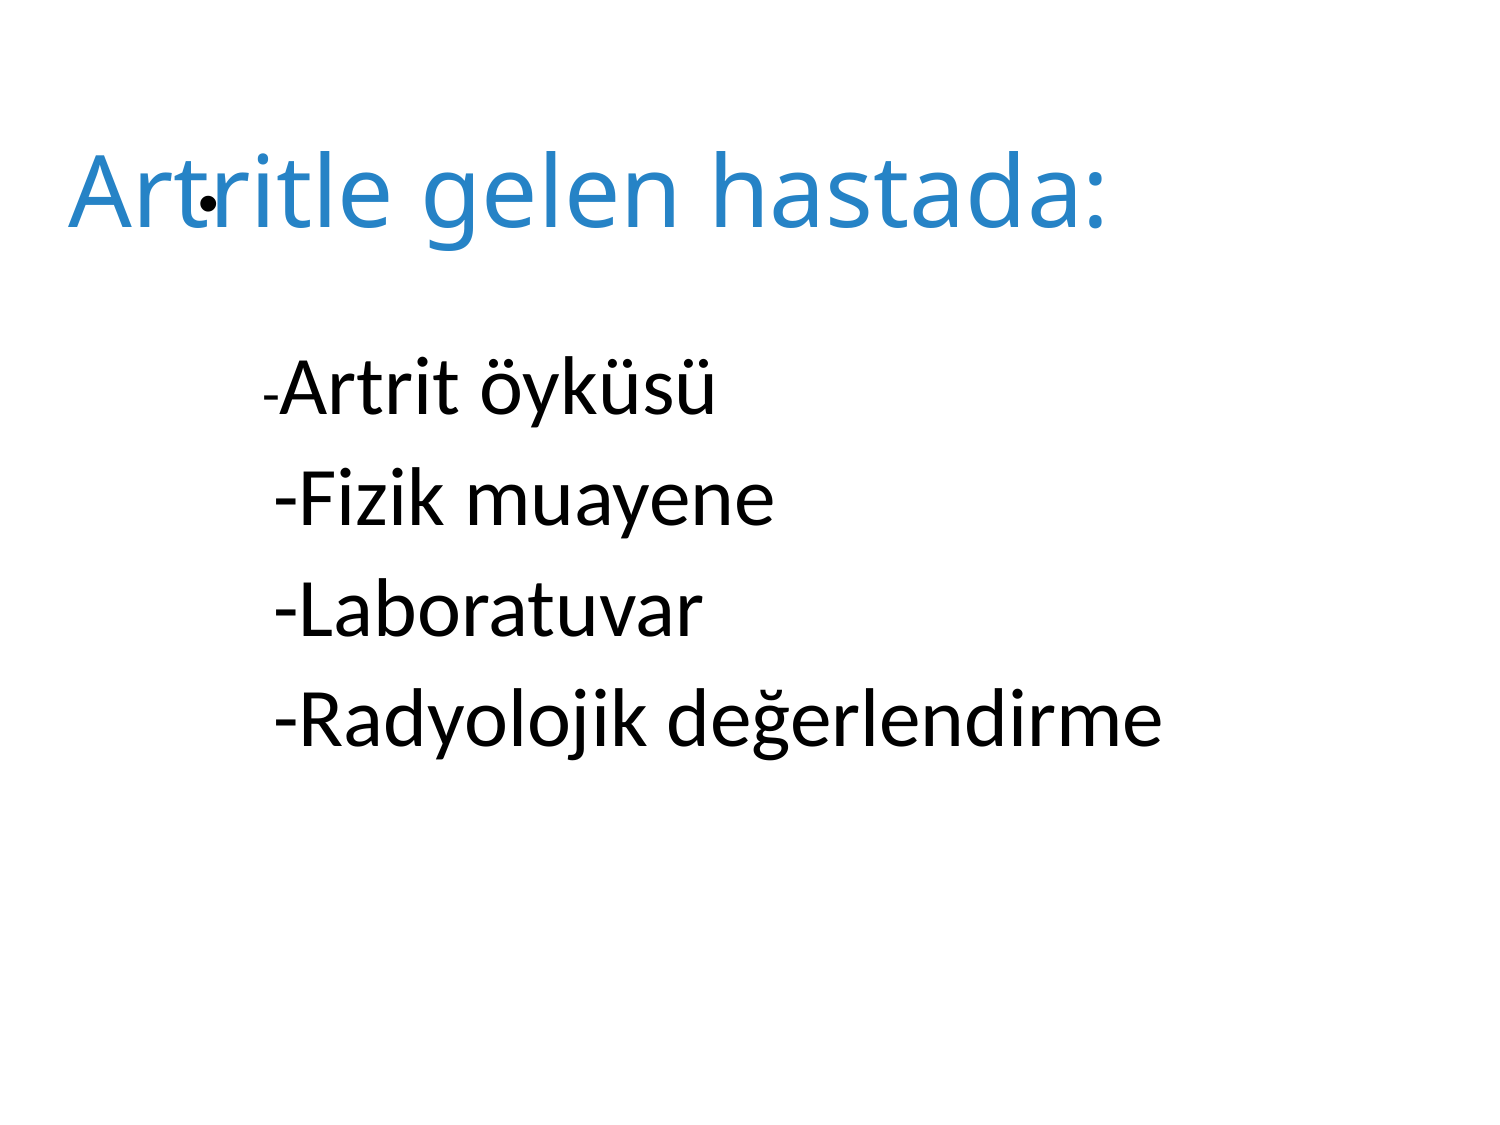

# Artritle gelen hastada:
 -Artrit öyküsü
 -Fizik muayene
 -Laboratuvar
 -Radyolojik değerlendirme